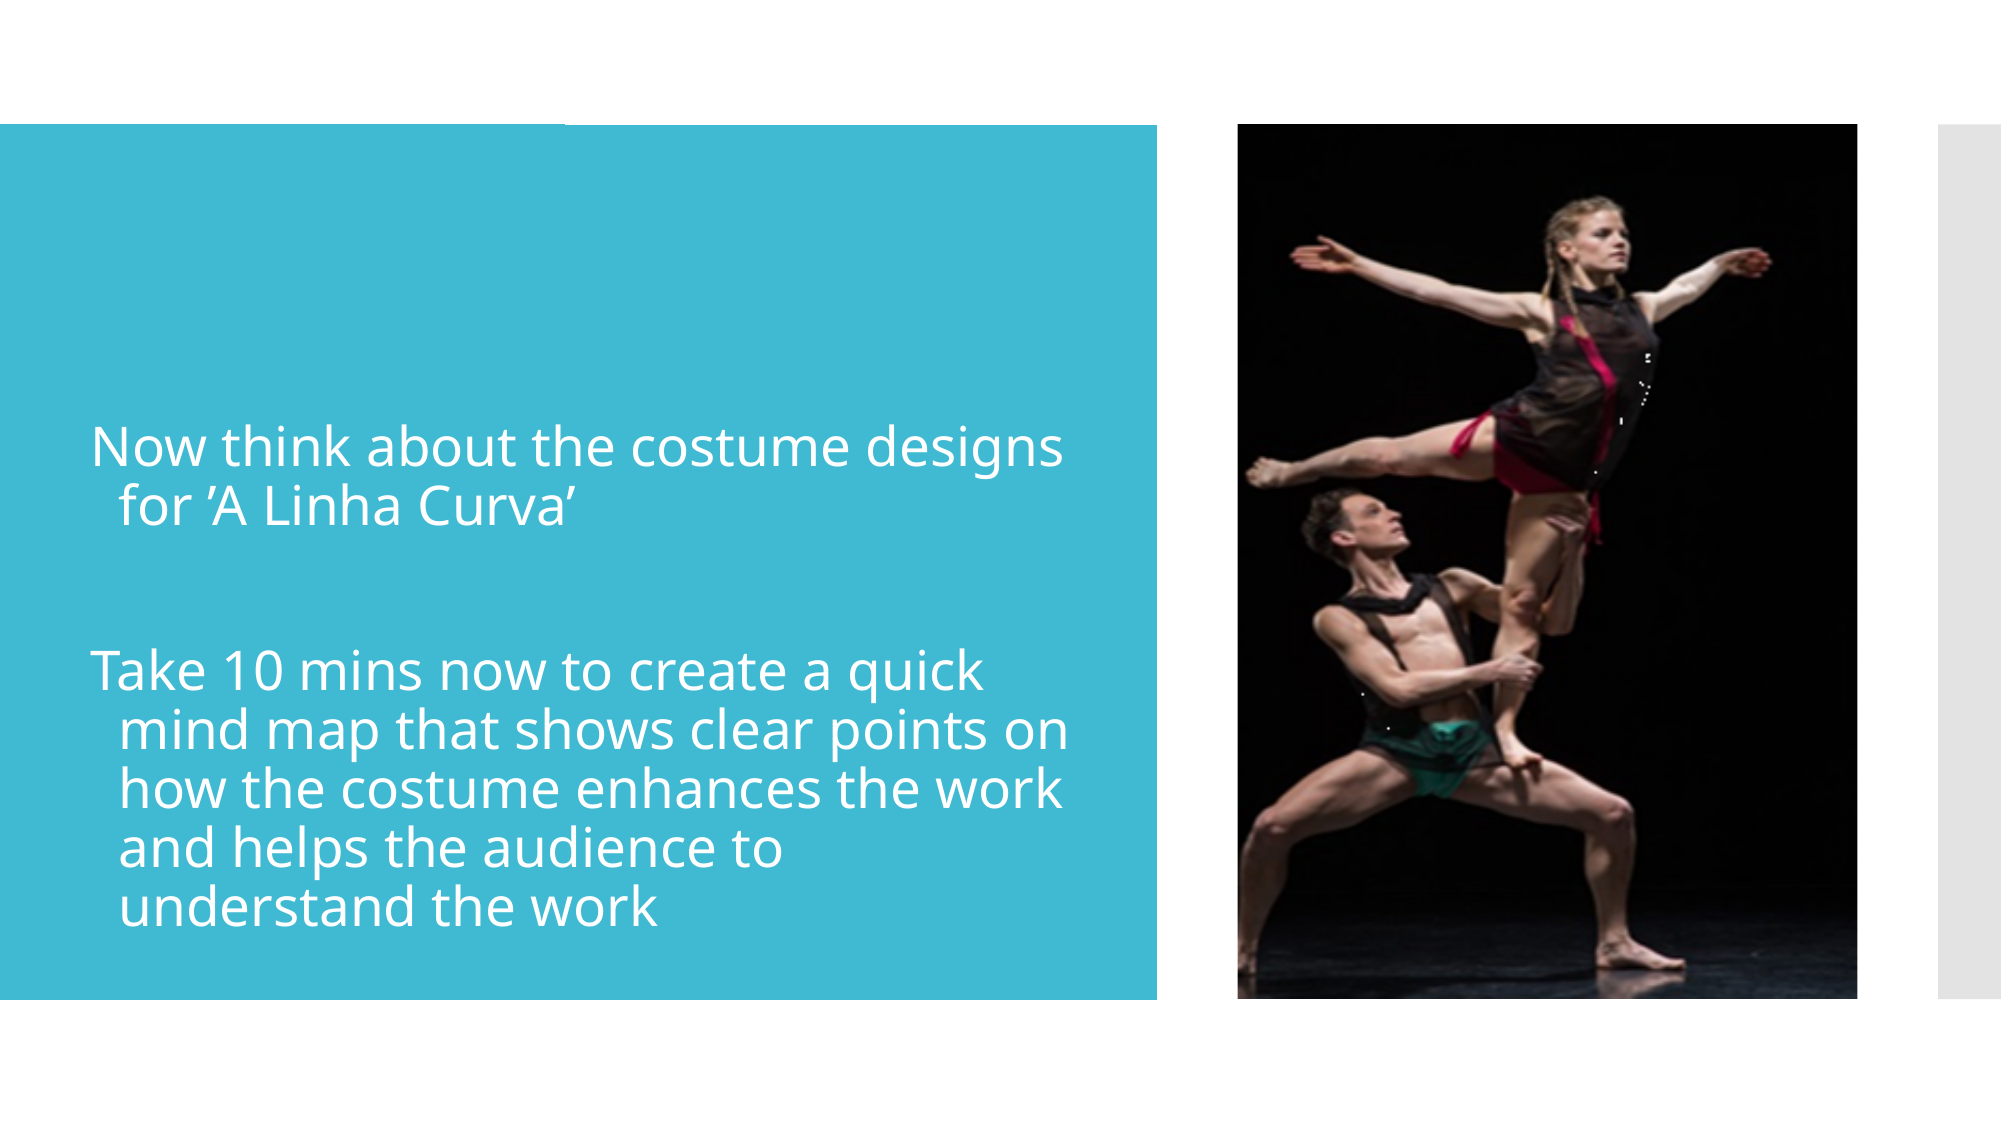

#
Now think about the costume designs for ’A Linha Curva’
Take 10 mins now to create a quick mind map that shows clear points on how the costume enhances the work and helps the audience to understand the work